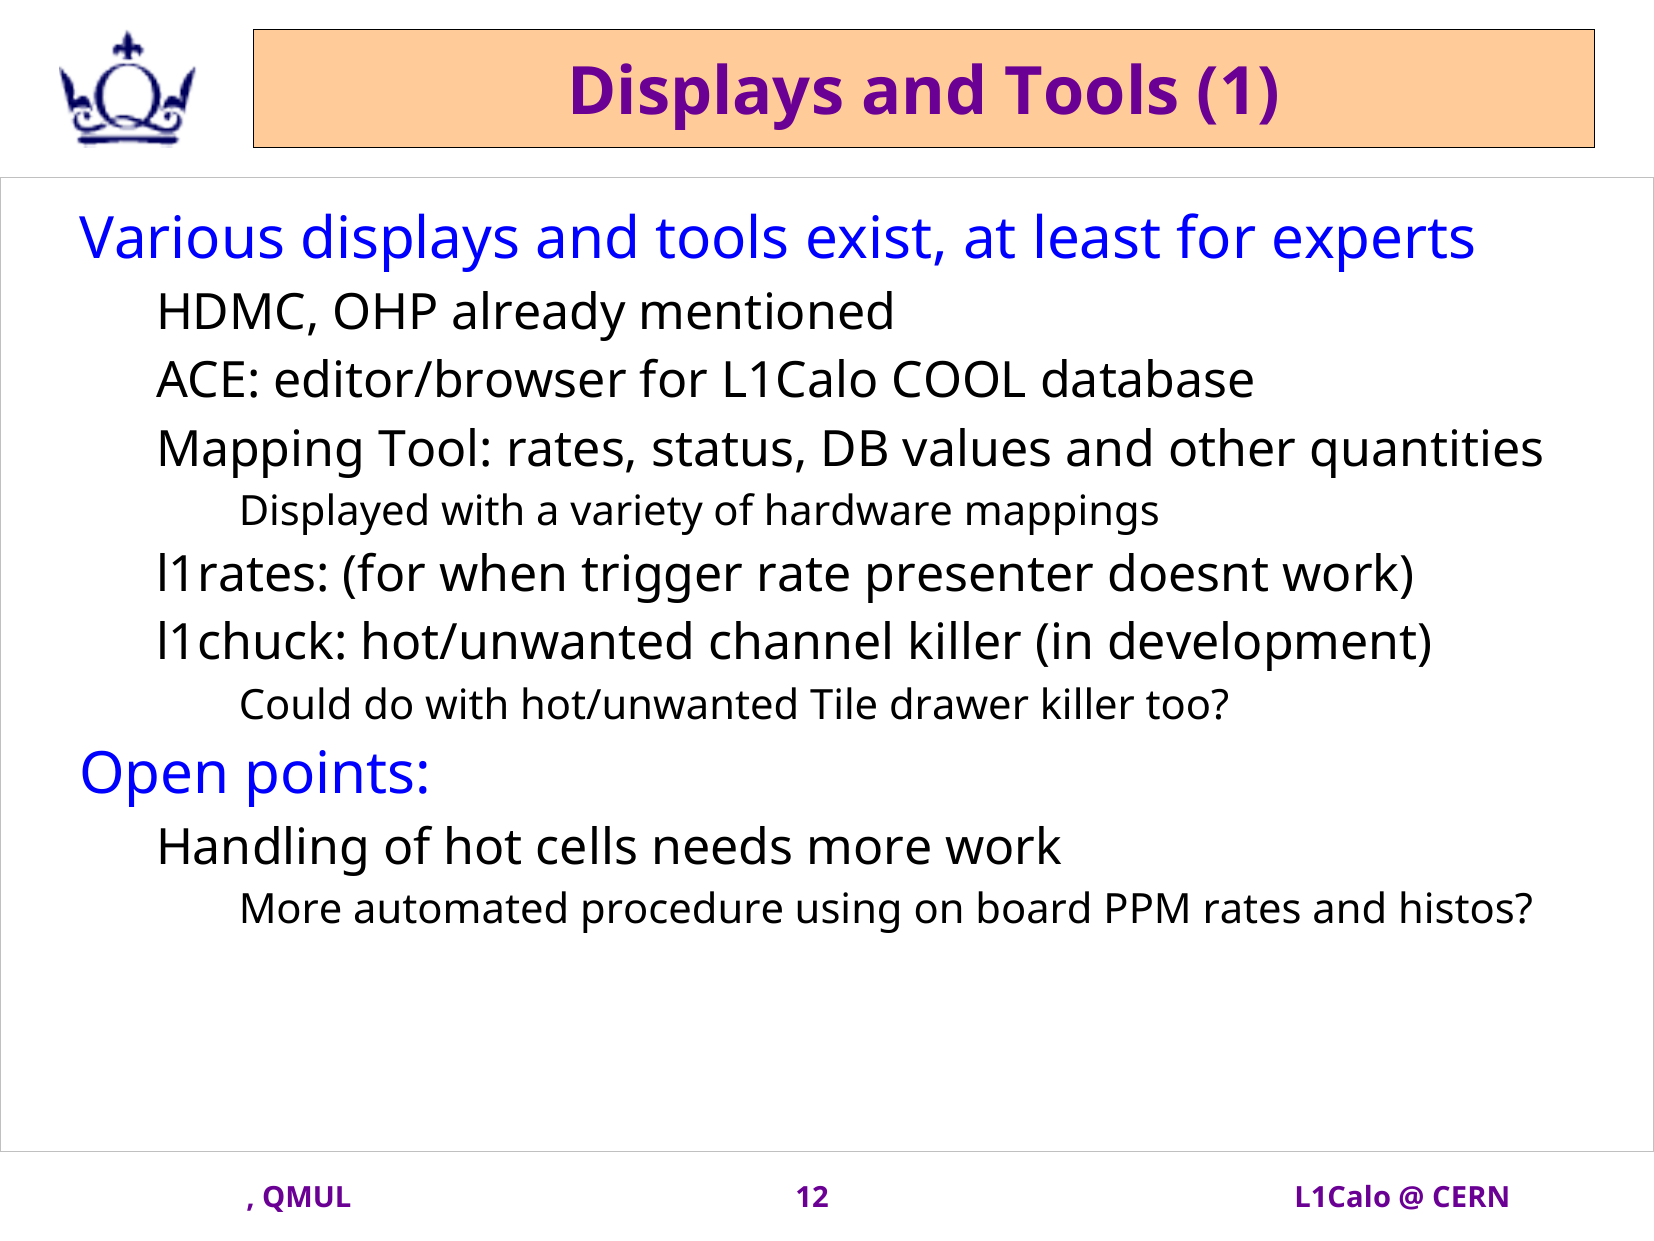

# Displays and Tools (1)
Various displays and tools exist, at least for experts
HDMC, OHP already mentioned
ACE: editor/browser for L1Calo COOL database
Mapping Tool: rates, status, DB values and other quantities
Displayed with a variety of hardware mappings
l1rates: (for when trigger rate presenter doesnt work)
l1chuck: hot/unwanted channel killer (in development)
Could do with hot/unwanted Tile drawer killer too?
Open points:
Handling of hot cells needs more work
More automated procedure using on board PPM rates and histos?